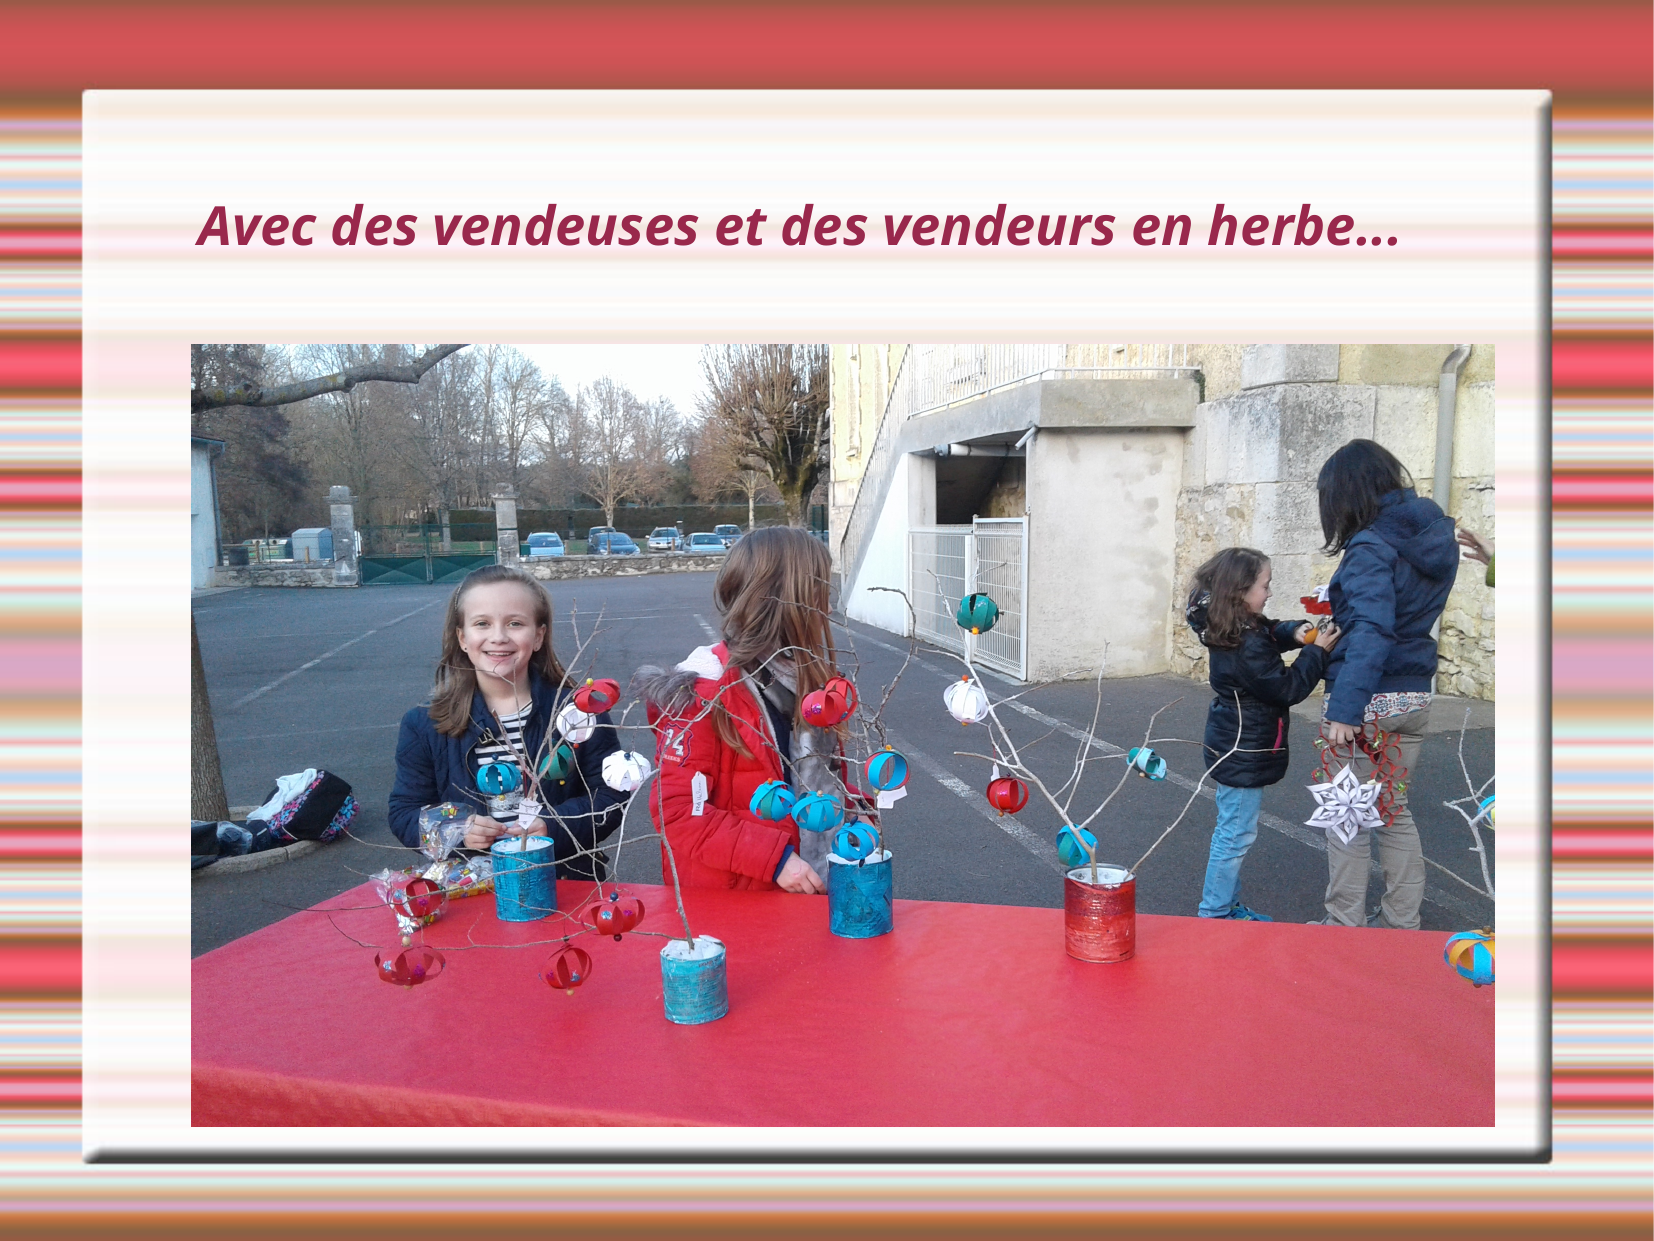

# Avec des vendeuses et des vendeurs en herbe...